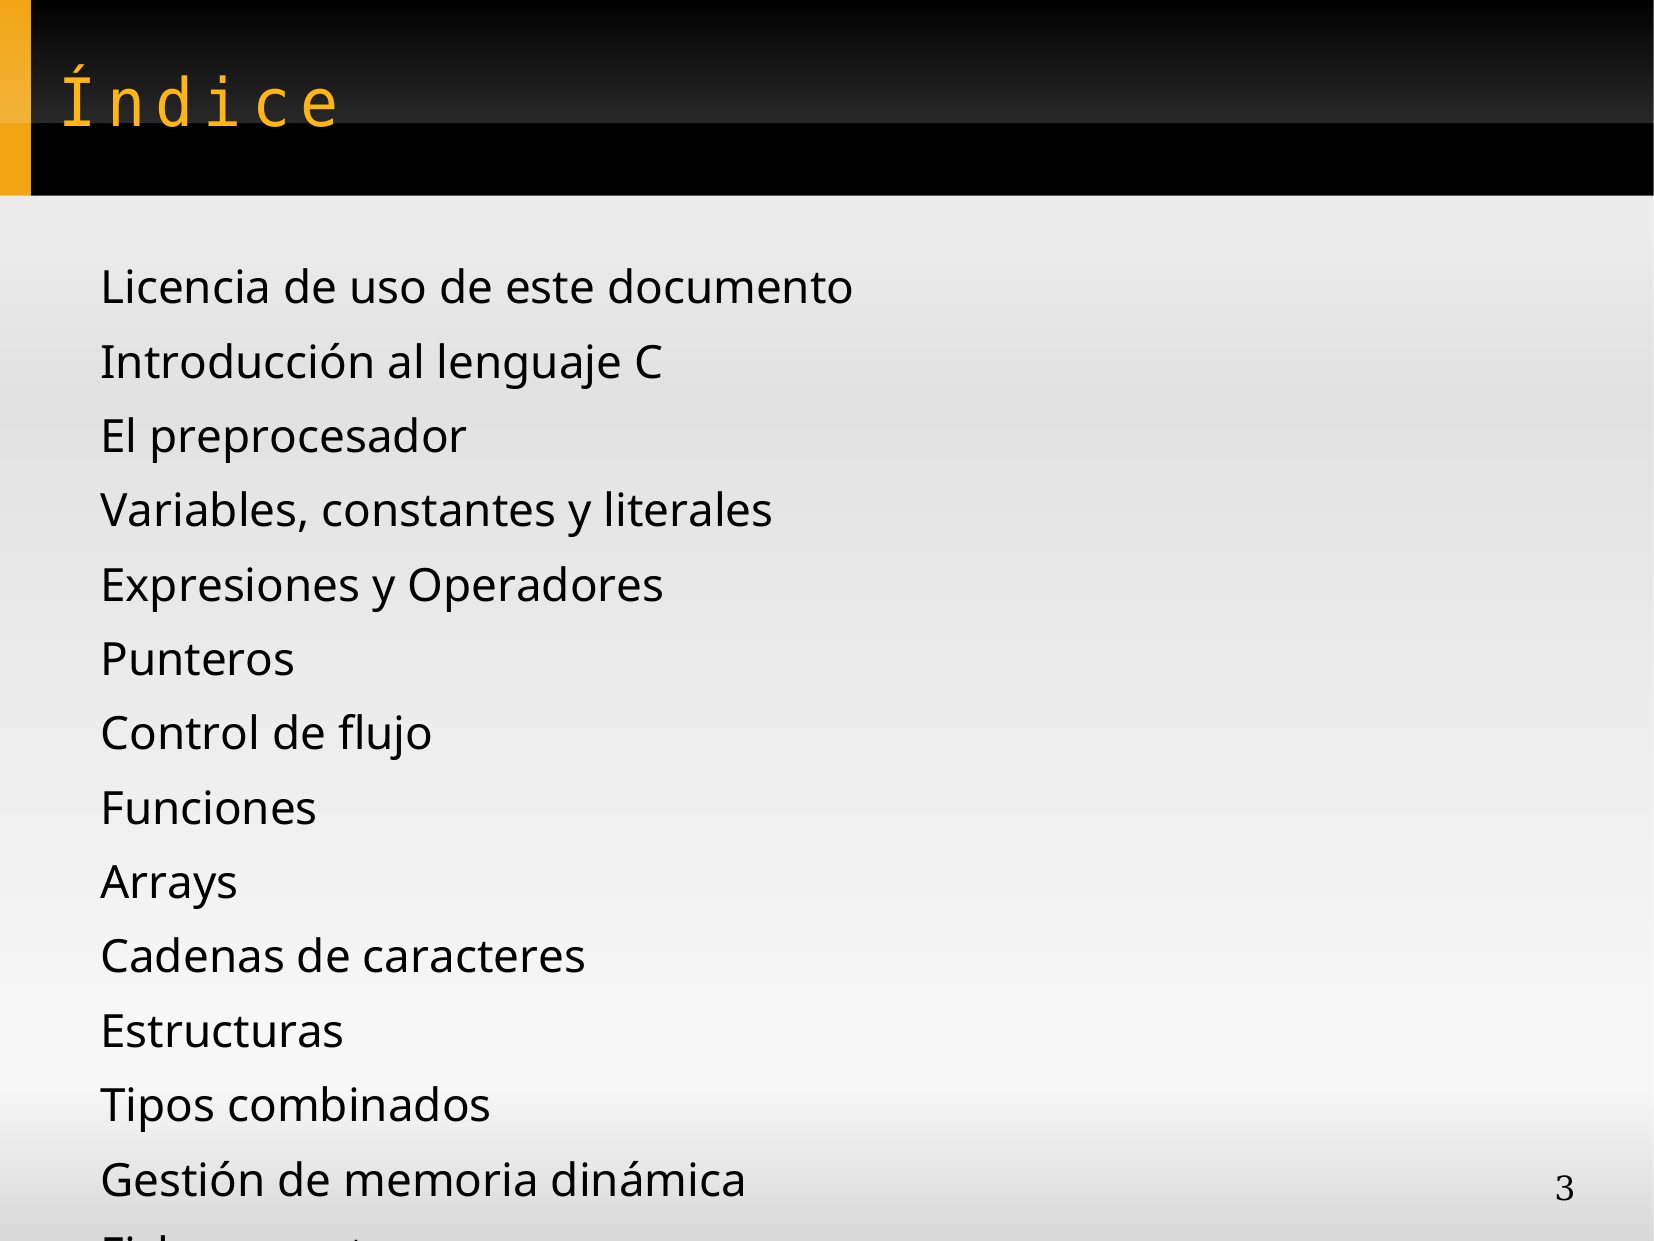

# Índice
Licencia de uso de este documento
Introducción al lenguaje C
El preprocesador
Variables, constantes y literales
Expresiones y Operadores
Punteros
Control de flujo
Funciones
Arrays
Cadenas de caracteres
Estructuras
Tipos combinados
Gestión de memoria dinámica
Ficheros y streams
3